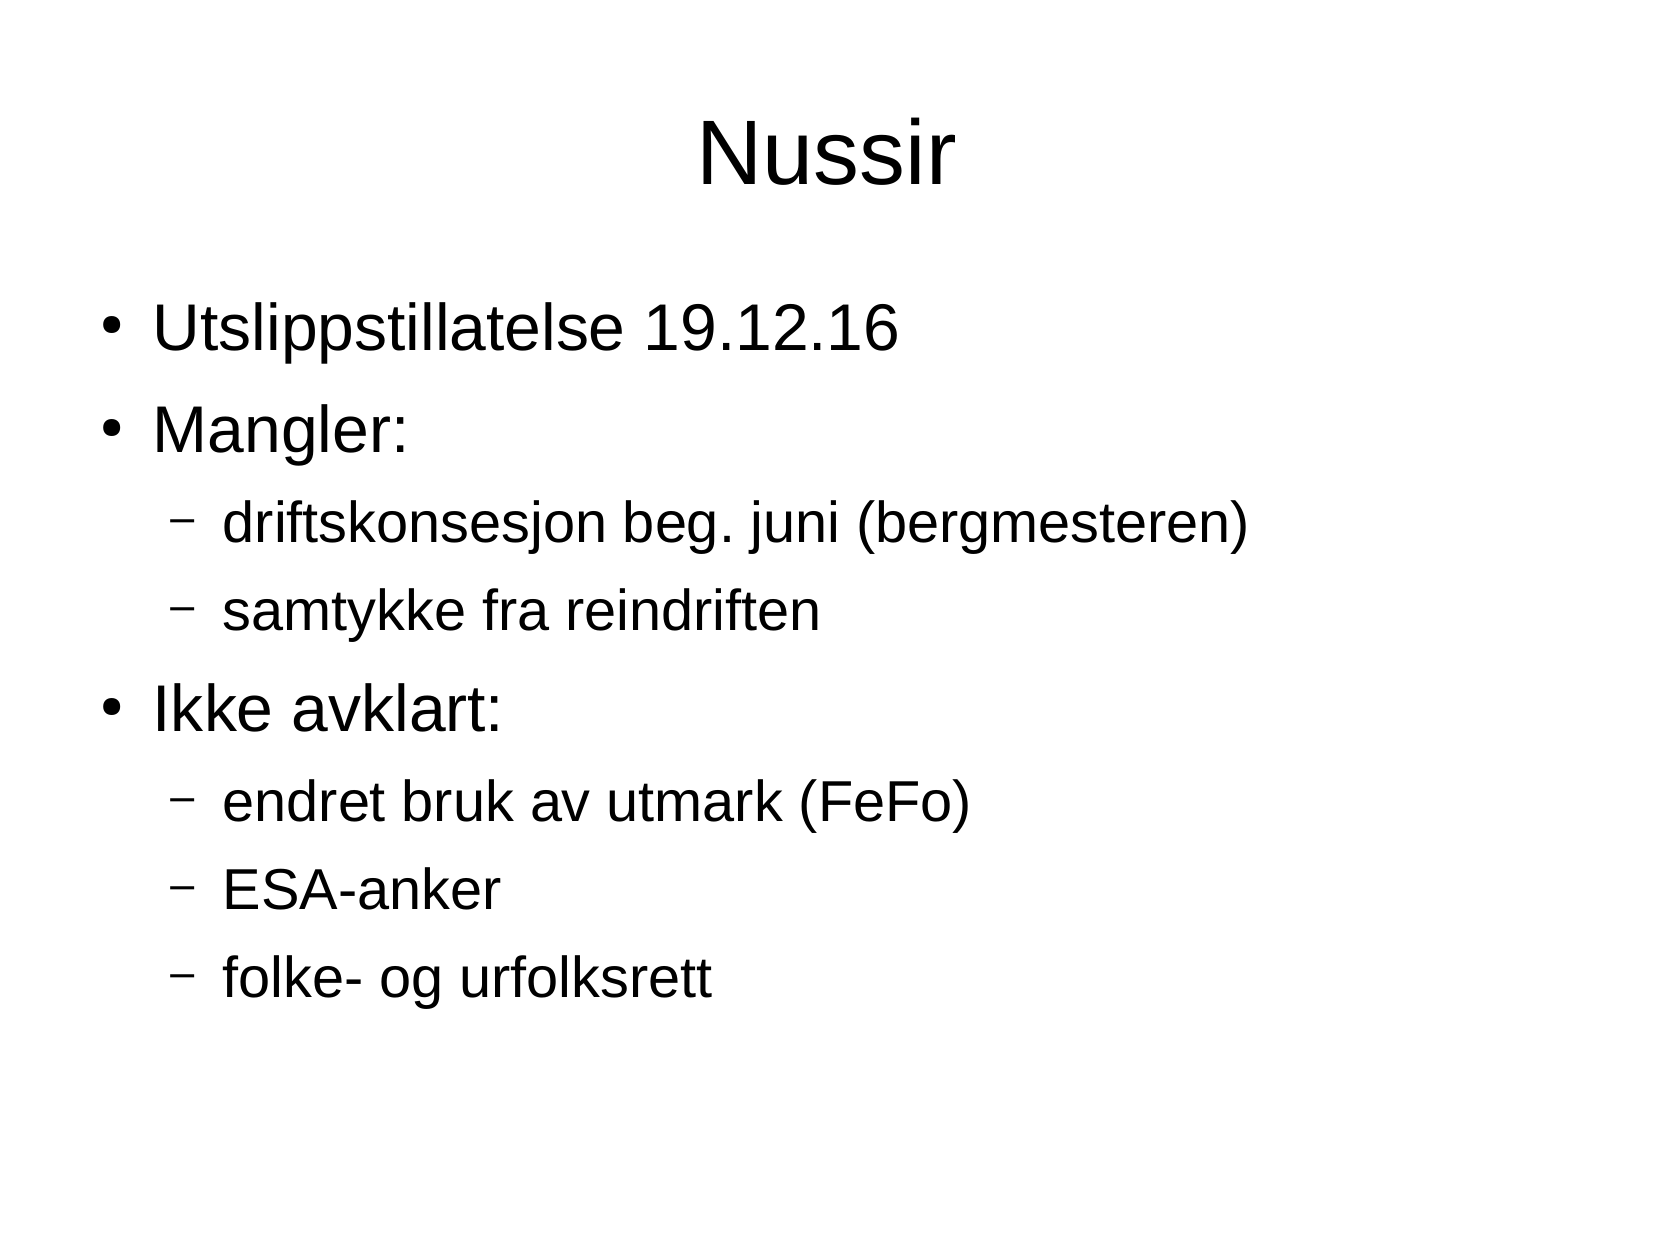

# Nussir
Utslippstillatelse 19.12.16
Mangler:
driftskonsesjon beg. juni (bergmesteren)
samtykke fra reindriften
Ikke avklart:
endret bruk av utmark (FeFo)
ESA-anker
folke- og urfolksrett